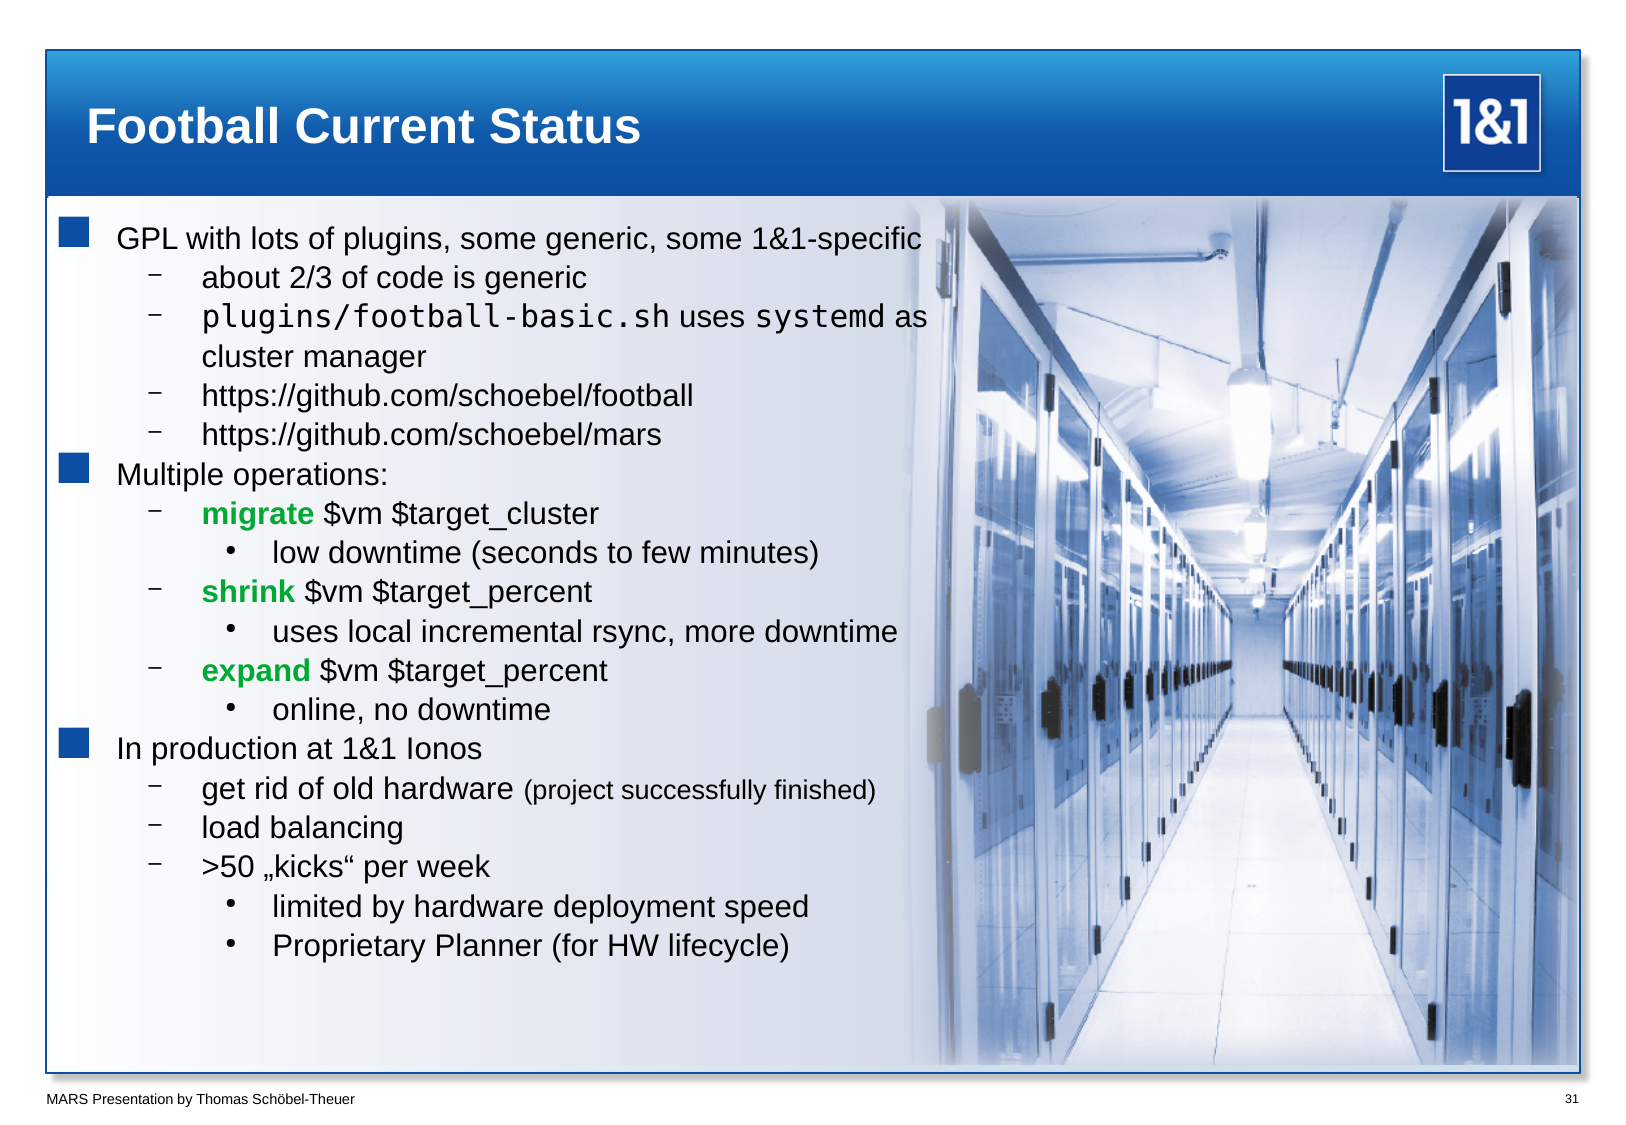

# Football Current Status
GPL with lots of plugins, some generic, some 1&1-specific
about 2/3 of code is generic
plugins/football-basic.sh uses systemd as cluster manager
https://github.com/schoebel/football
https://github.com/schoebel/mars
Multiple operations:
migrate $vm $target_cluster
low downtime (seconds to few minutes)
shrink $vm $target_percent
uses local incremental rsync, more downtime
expand $vm $target_percent
online, no downtime
In production at 1&1 Ionos
get rid of old hardware (project successfully finished)
load balancing
>50 „kicks“ per week
limited by hardware deployment speed
Proprietary Planner (for HW lifecycle)
MARS Presentation by Thomas Schöbel-Theuer